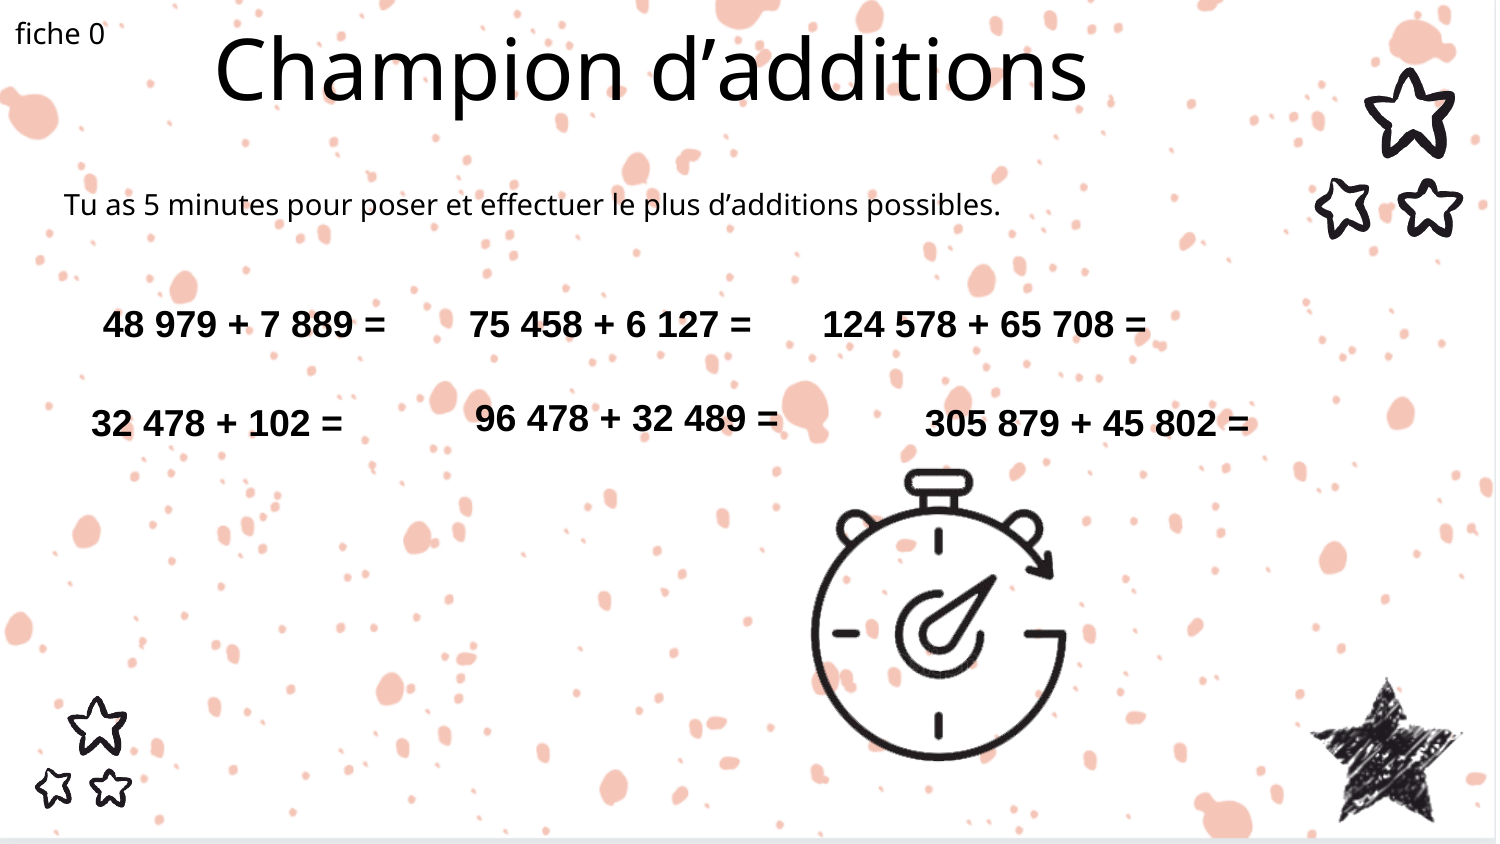

fiche 0
Champion d’additions
Tu as 5 minutes pour poser et effectuer le plus d’additions possibles.
 48 979 + 7 889 =
75 458 + 6 127 =
124 578 + 65 708 =
96 478 + 32 489 =
32 478 + 102 =
305 879 + 45 802 =